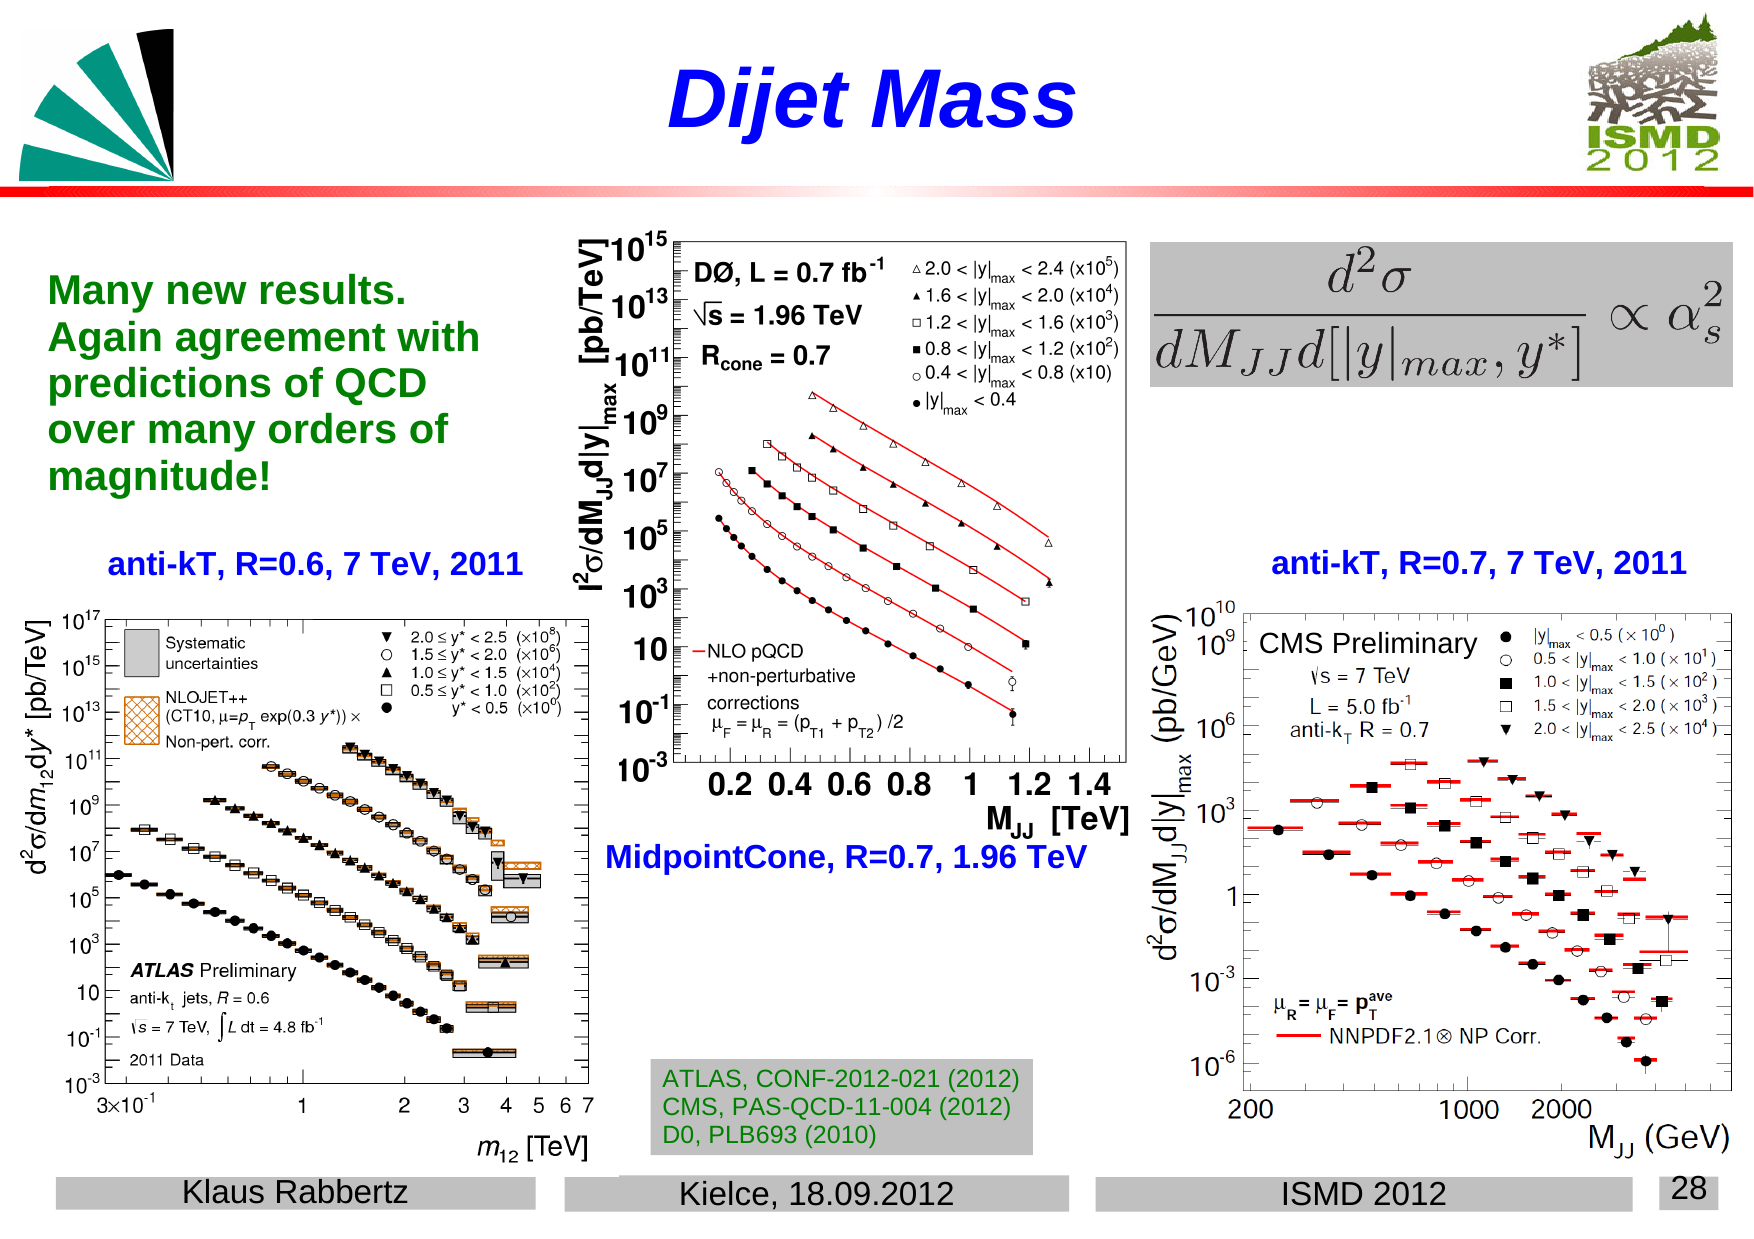

# Dijet Mass
Many new results.
Again agreement with
predictions of QCD
over many orders of
magnitude!
anti-kT, R=0.7, 7 TeV, 2011
anti-kT, R=0.6, 7 TeV, 2011
CMS Preliminary
MidpointCone, R=0.7, 1.96 TeV
ATLAS, CONF-2012-021 (2012)
CMS, PAS-QCD-11-004 (2012)
D0, PLB693 (2010)